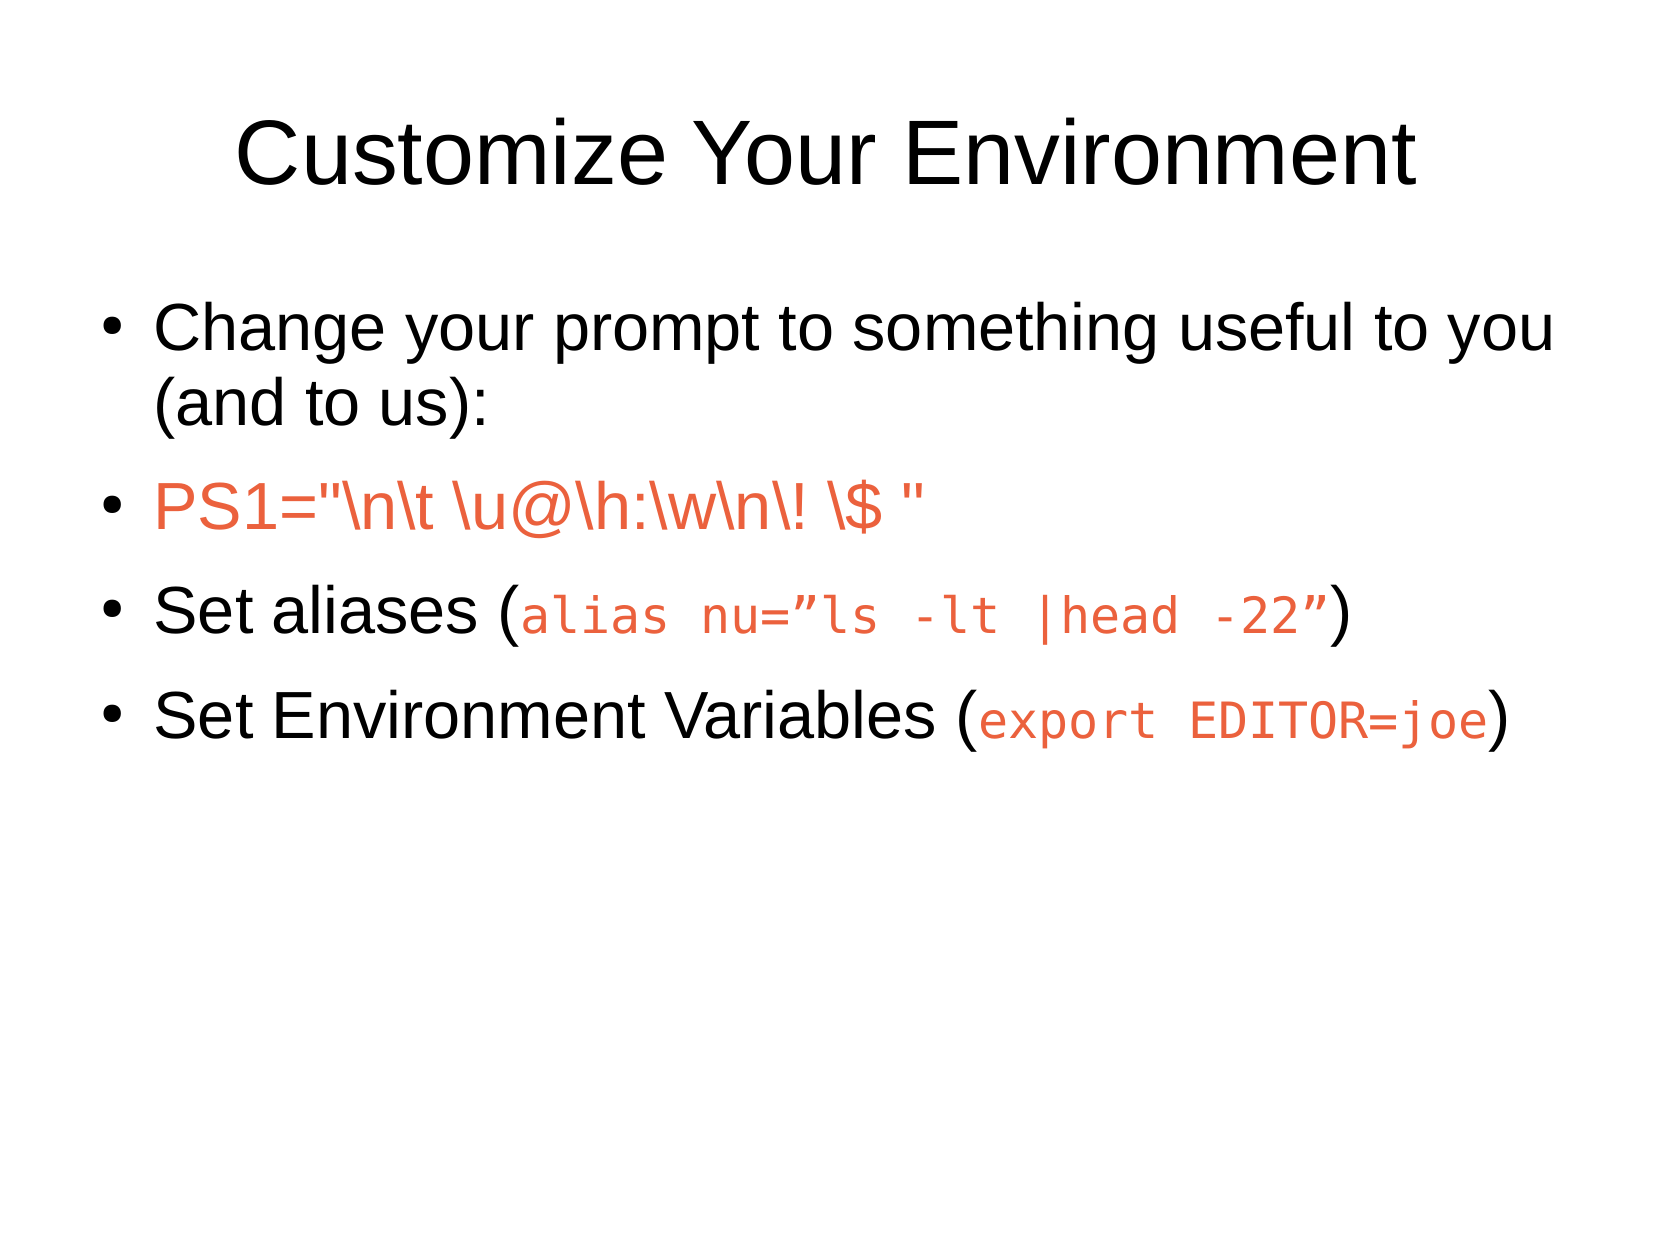

# Customize Your Environment
Change your prompt to something useful to you (and to us):
PS1="\n\t \u@\h:\w\n\! \$ "
Set aliases (alias nu=”ls -lt |head -22”)
Set Environment Variables (export EDITOR=joe)